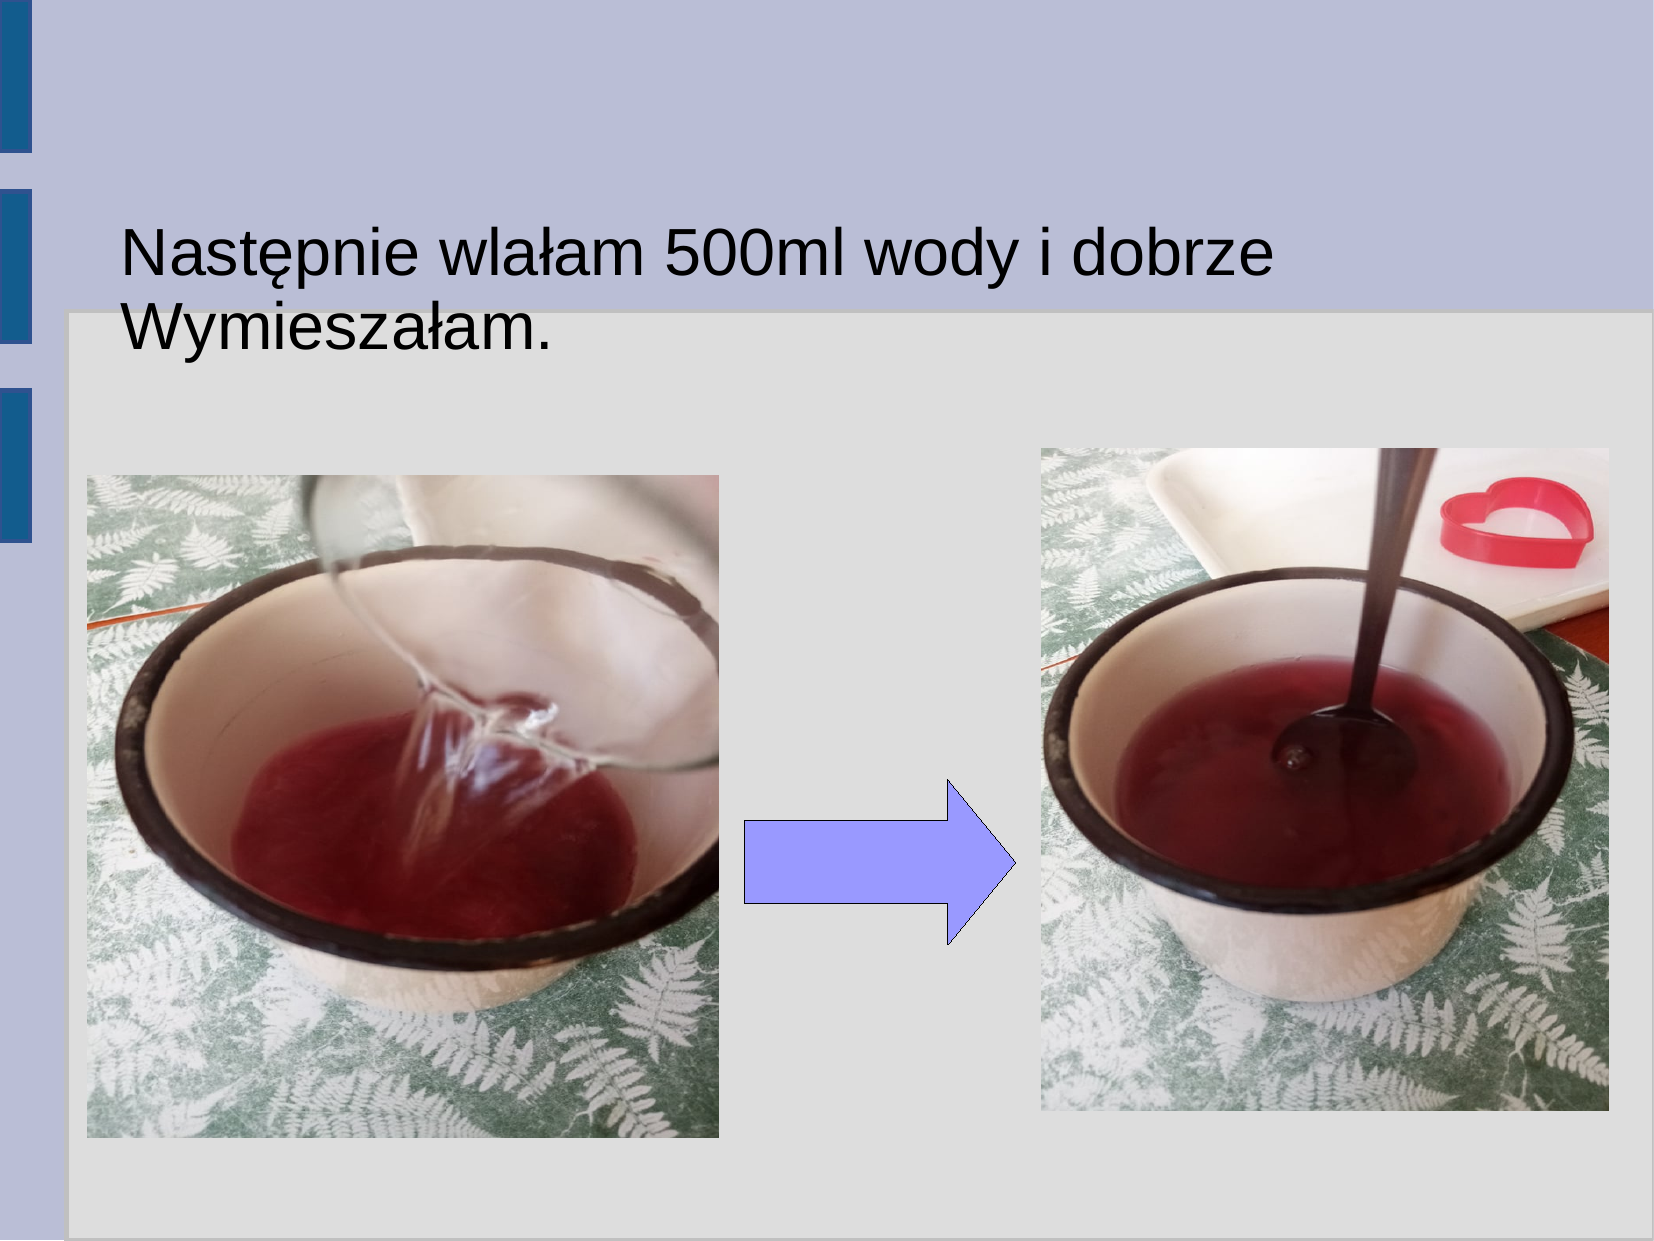

# Następnie wlałam 500ml wody i dobrze
Wymieszałam.